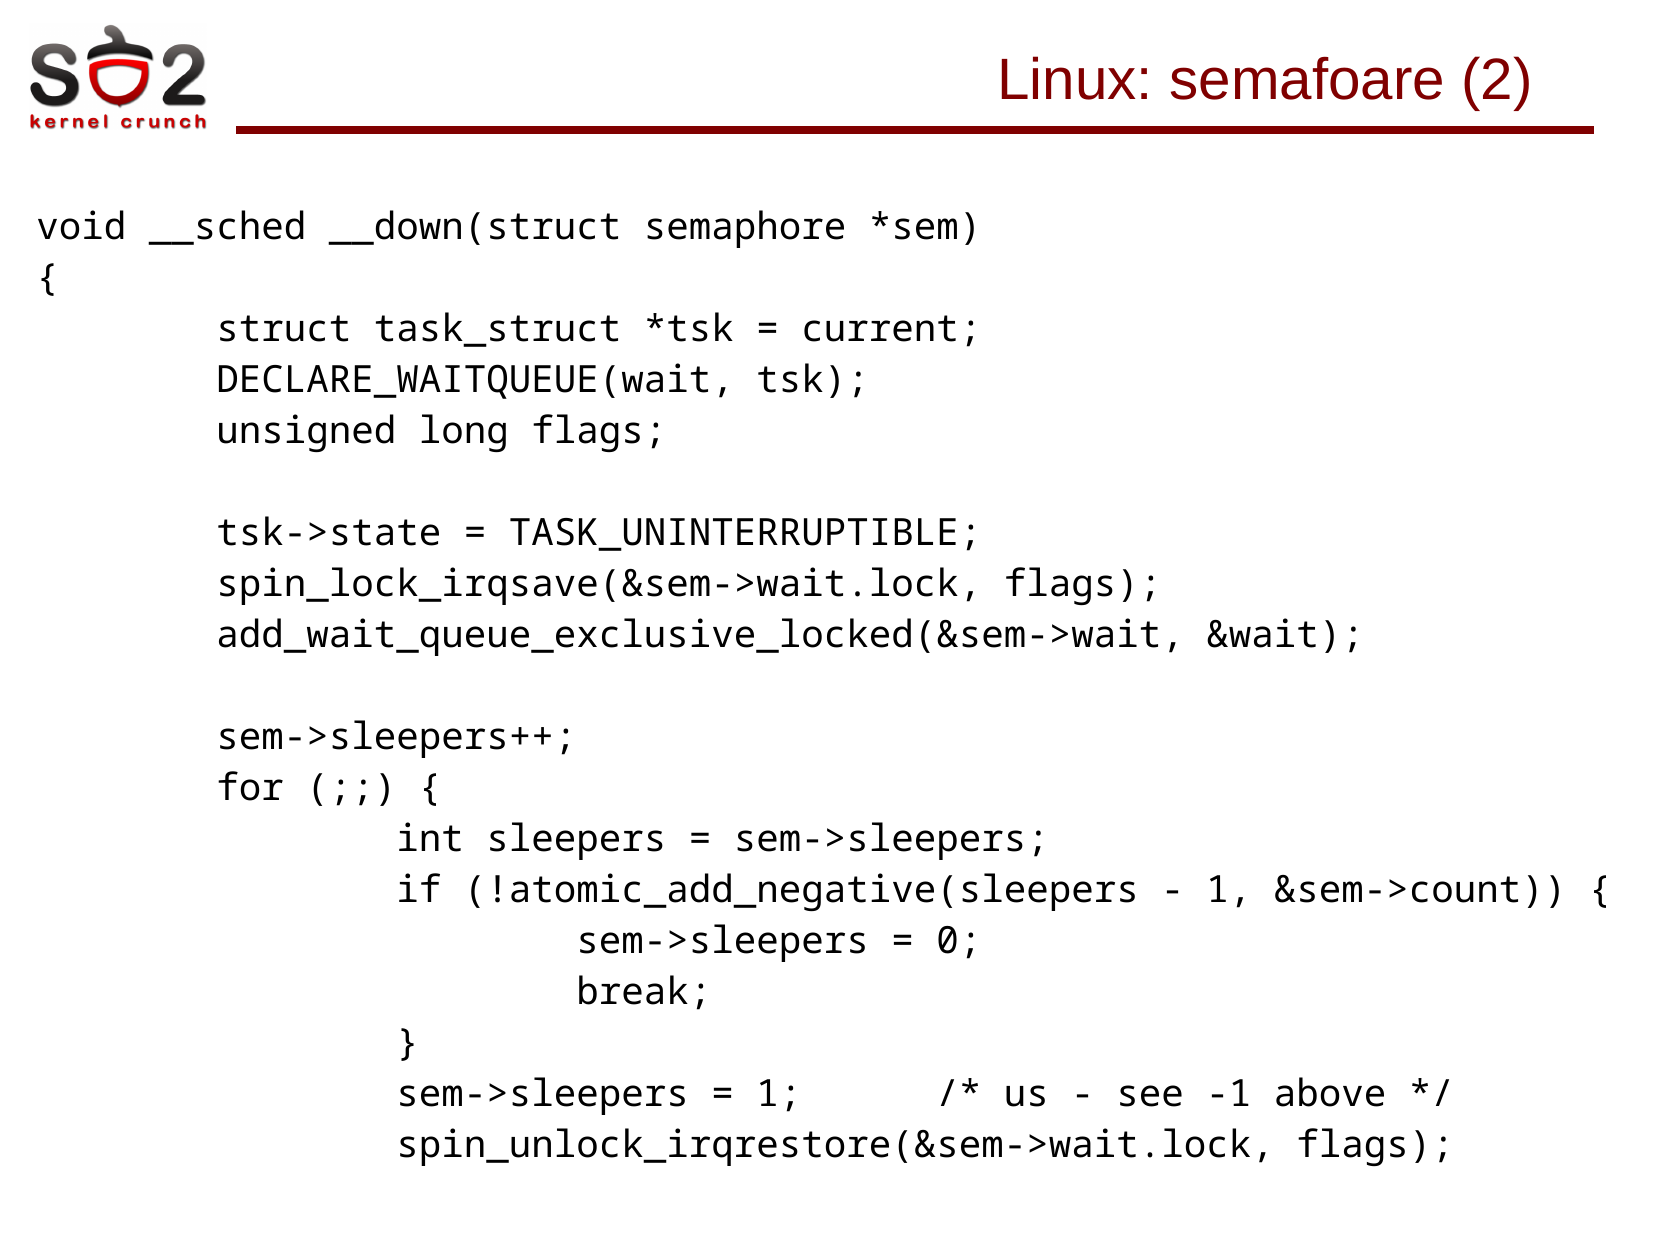

# Linux: semafoare (2)
void __sched __down(struct semaphore *sem)
{
 struct task_struct *tsk = current;
 DECLARE_WAITQUEUE(wait, tsk);
 unsigned long flags;
 tsk->state = TASK_UNINTERRUPTIBLE;
 spin_lock_irqsave(&sem->wait.lock, flags);
 add_wait_queue_exclusive_locked(&sem->wait, &wait);
 sem->sleepers++;
 for (;;) {
 int sleepers = sem->sleepers;
 if (!atomic_add_negative(sleepers - 1, &sem->count)) {
 sem->sleepers = 0;
 break;
 }
 sem->sleepers = 1; /* us - see -1 above */
 spin_unlock_irqrestore(&sem->wait.lock, flags);